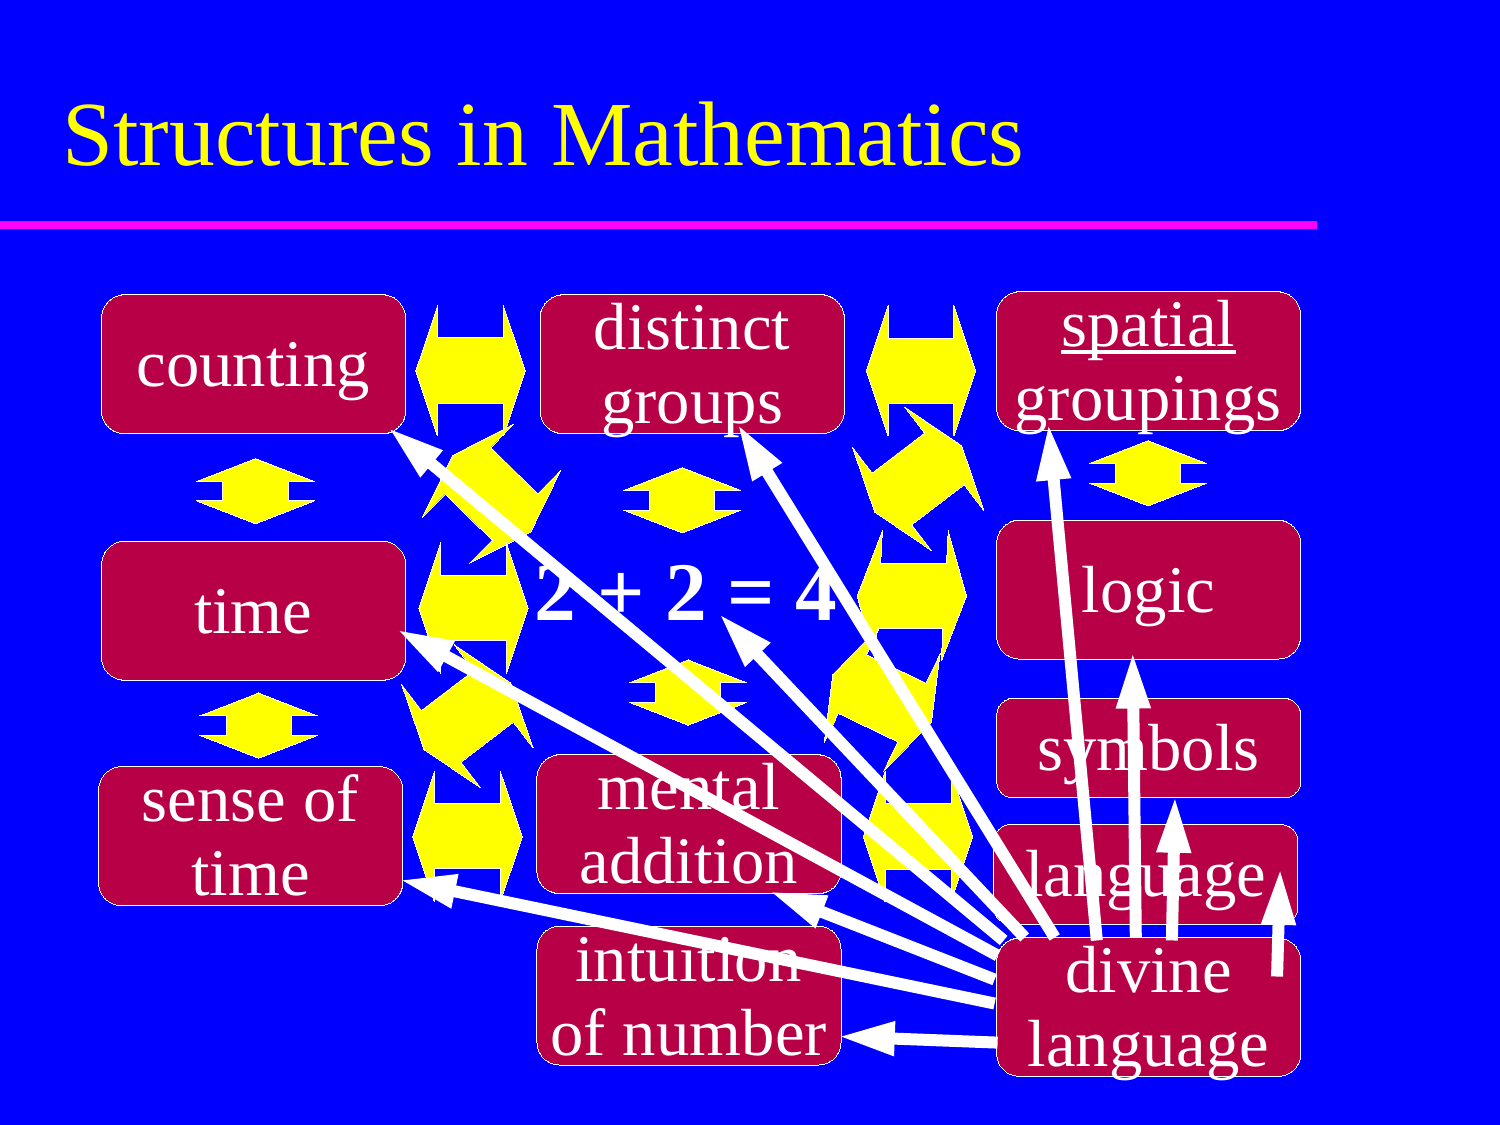

# Structures in Mathematics
spatial
groupings
counting
distinct
groups
logic
time
2 + 2 = 4
symbols
sense of
time
mental
addition
language
intuition
of number
divine
language